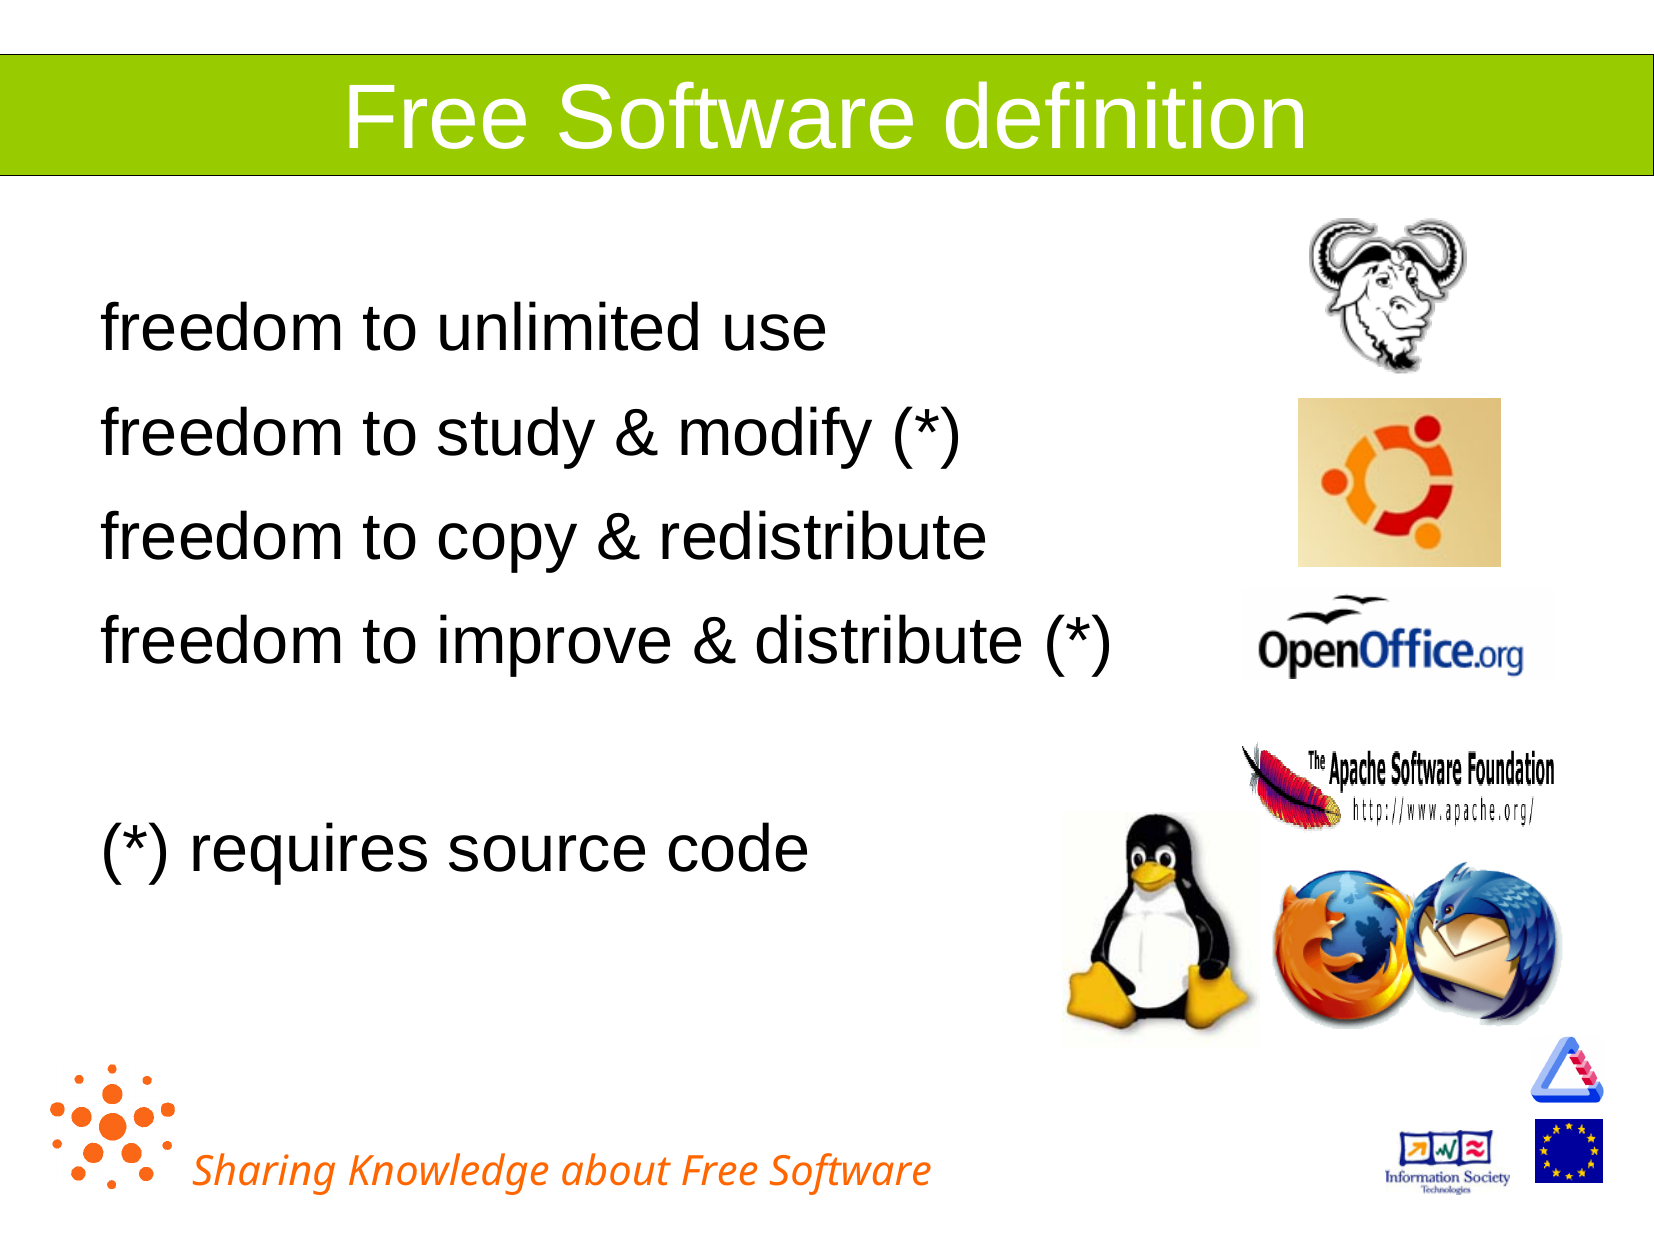

# Free Software definition
freedom to unlimited use
freedom to study & modify (*)
freedom to copy & redistribute
freedom to improve & distribute (*)
(*) requires source code